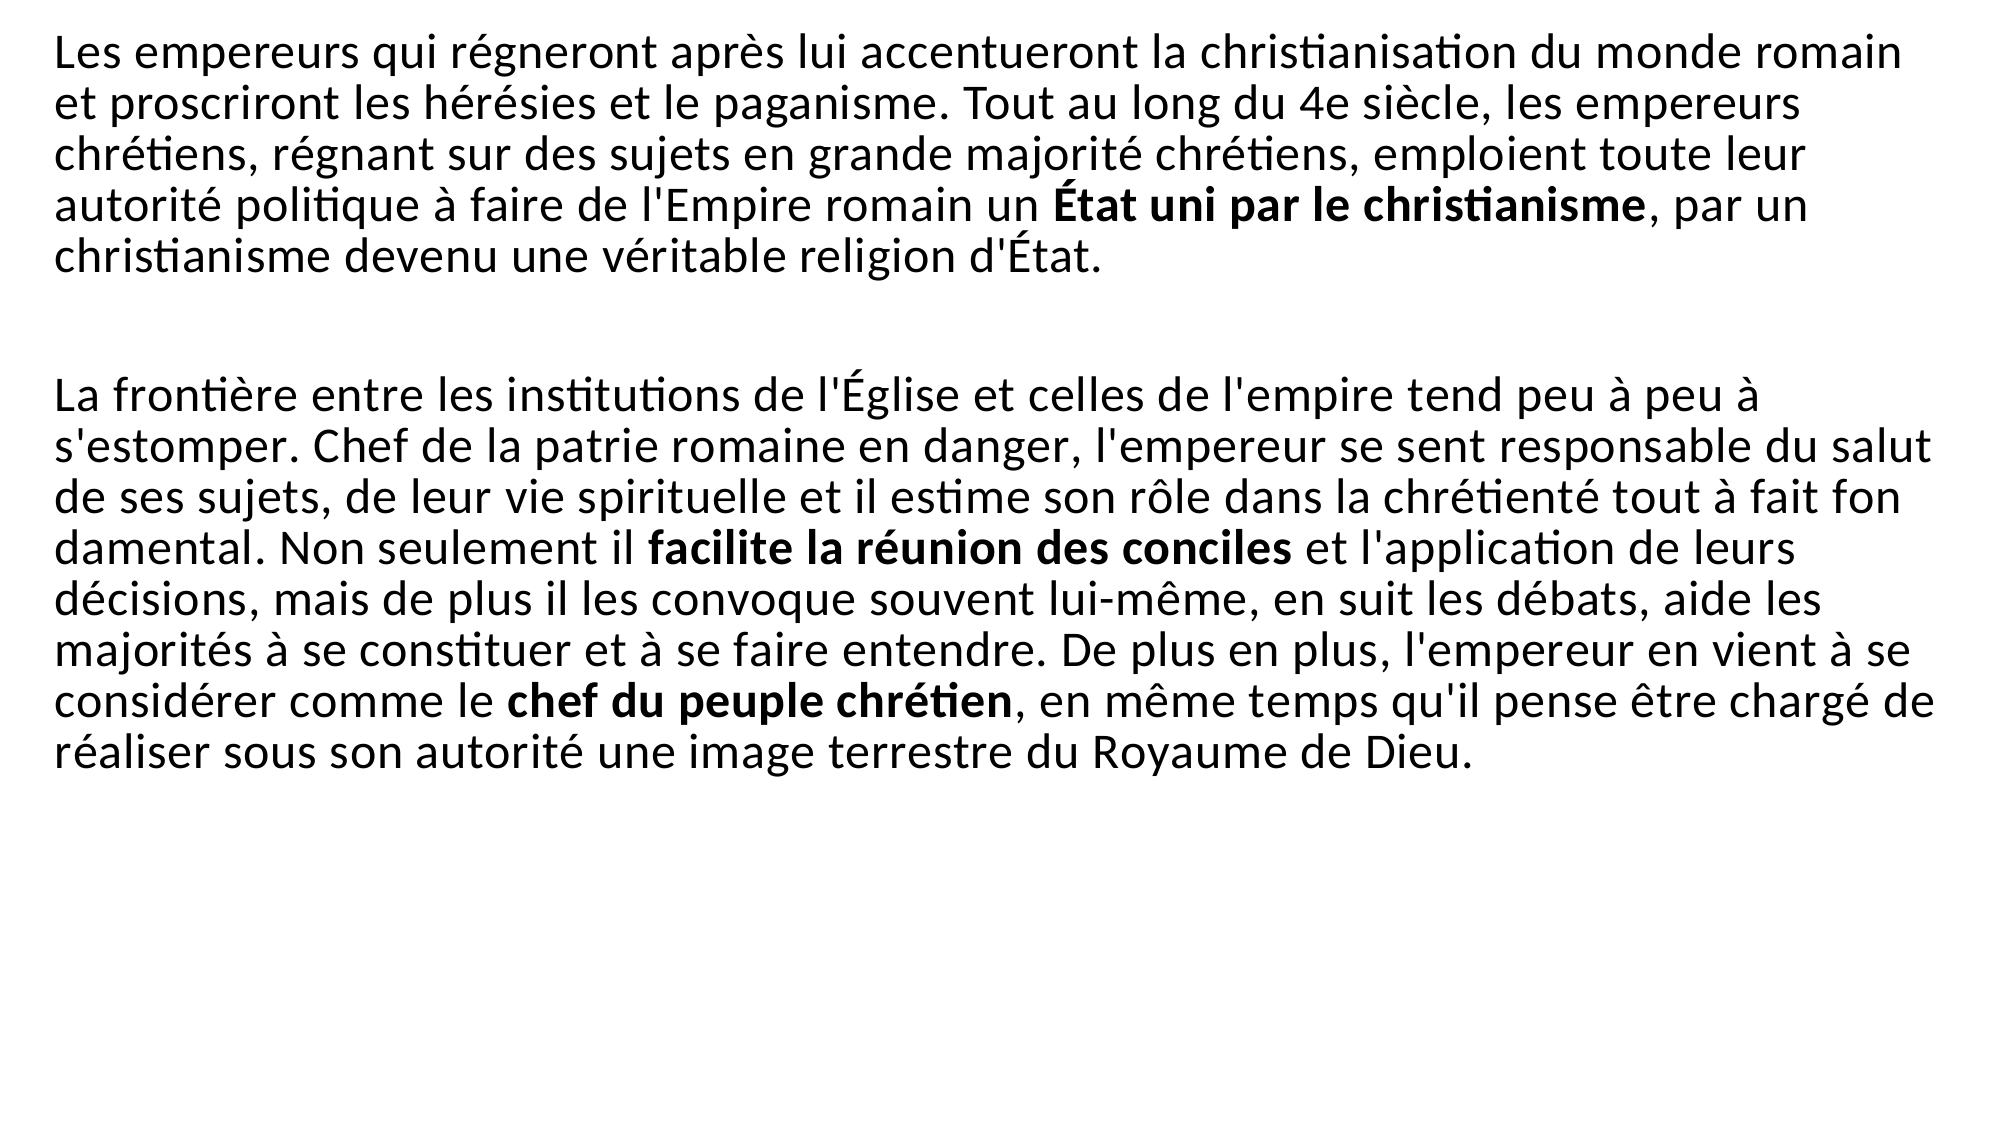

Les empereurs qui régneront après lui accentueront la christianisation du monde romain et proscriront les hérésies et le paganisme. Tout au long du 4e siècle, les empereurs chrétiens, régnant sur des sujets en grande majorité chrétiens, emploient toute leur autorité politique à faire de l'Empire romain un État uni par le christianisme, par un christianisme devenu une véritable religion d'État.
La frontière entre les institutions de l'Église et celles de l'empire tend peu à peu à s'estomper. Chef de la patrie romaine en danger, l'empereur se sent responsable du salut de ses sujets, de leur vie spirituelle et il estime son rôle dans la chrétienté tout à fait fon­damental. Non seulement il facilite la réu­nion des conciles et l'application de leurs décisions, mais de plus il les convoque souvent lui-même, en suit les débats, aide les majorités à se constituer et à se faire entendre. De plus en plus, l'empereur en vient à se considérer comme le chef du peuple chrétien, en même temps qu'il pense être chargé de réaliser sous son autorité une image terrestre du Royaume de Dieu.